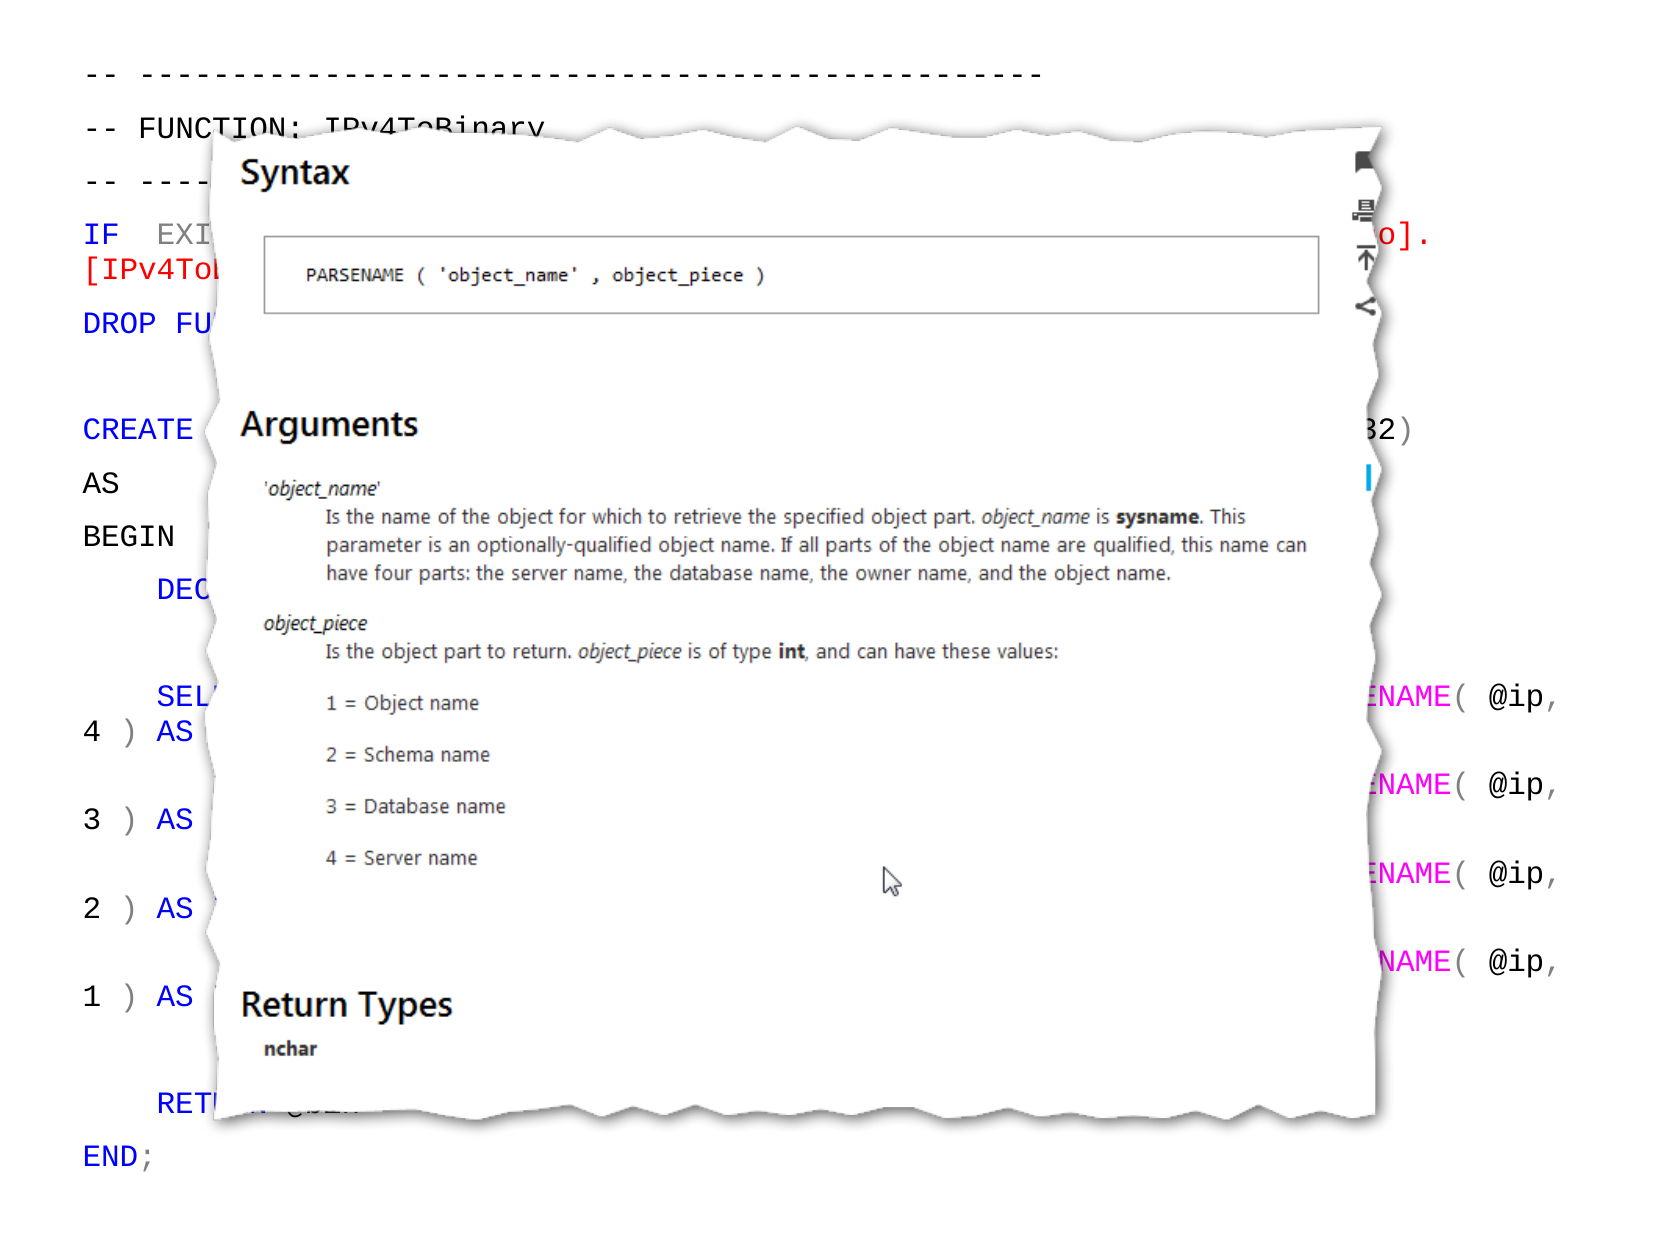

# -- -------------------------------------------------
-- FUNCTION: IPv4ToBinary
-- -------------------------------------------------
IF  EXISTS (SELECT * FROM sys.objects WHERE object_id = OBJECT_ID('[dbo].[IPv4ToBinary]') AND type='FN')
DROP FUNCTION dbo.IPv4ToBinary;/
CREATE FUNCTION dbo.IPv4ToBinary(@ip AS VARCHAR(15)) RETURNS VARCHAR(32)
AS
BEGIN
    DECLARE @bin AS VARCHAR(32)
    SELECT @bin =   right('00000000' + dbo.DecimalToBinary(CAST( PARSENAME( @ip, 4 ) AS INTEGER)) , 8)
                 +  right('00000000' + dbo.DecimalToBinary(CAST( PARSENAME( @ip, 3 ) AS INTEGER)) , 8)
                 +  right('00000000' + dbo.DecimalToBinary(CAST( PARSENAME( @ip, 2 ) AS INTEGER)) , 8)
                 +  right('00000000' + dbo.DecimalToBinary(CAST( PARSENAME( @ip, 1 ) AS INTEGER)) , 8)
    RETURN @bin
END;